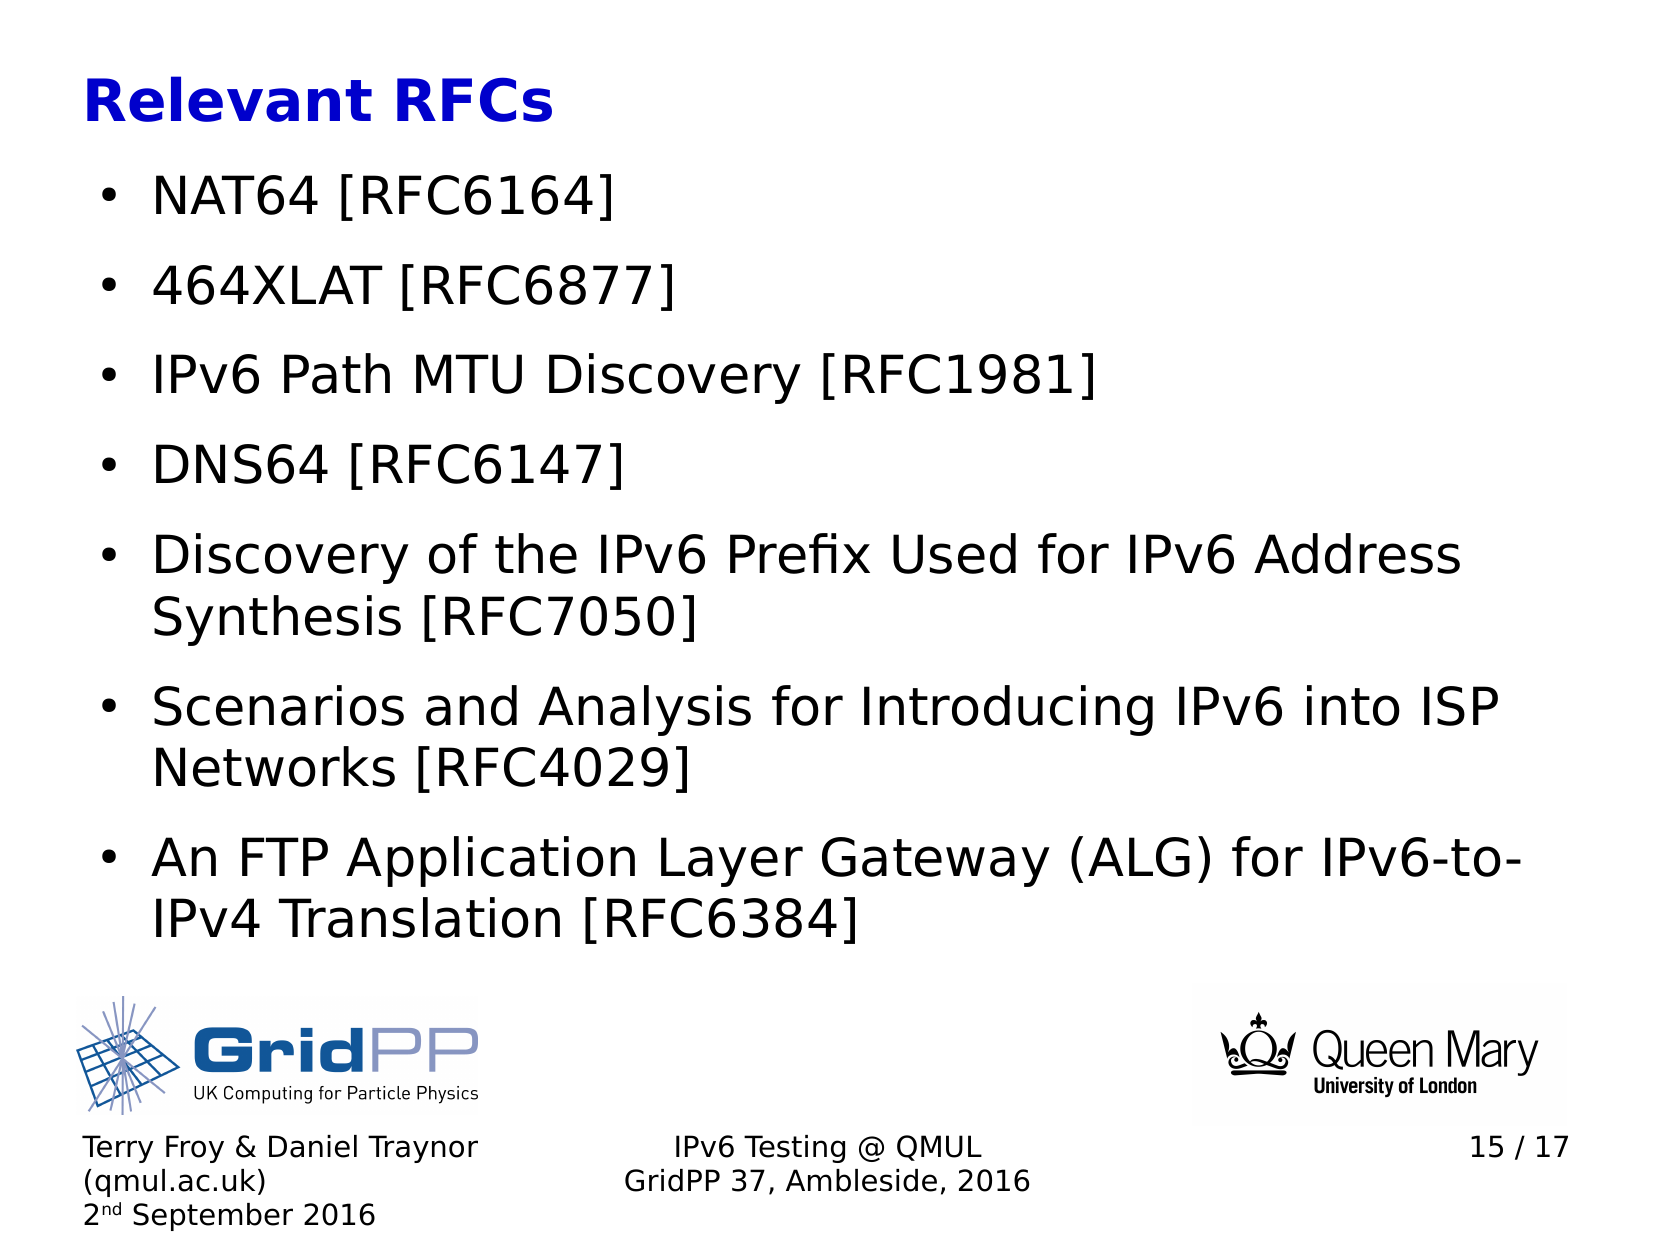

# Relevant RFCs
NAT64 [RFC6164]
464XLAT [RFC6877]
IPv6 Path MTU Discovery [RFC1981]
DNS64 [RFC6147]
Discovery of the IPv6 Prefix Used for IPv6 Address Synthesis [RFC7050]
Scenarios and Analysis for Introducing IPv6 into ISP Networks [RFC4029]
An FTP Application Layer Gateway (ALG) for IPv6-to-IPv4 Translation [RFC6384]
15